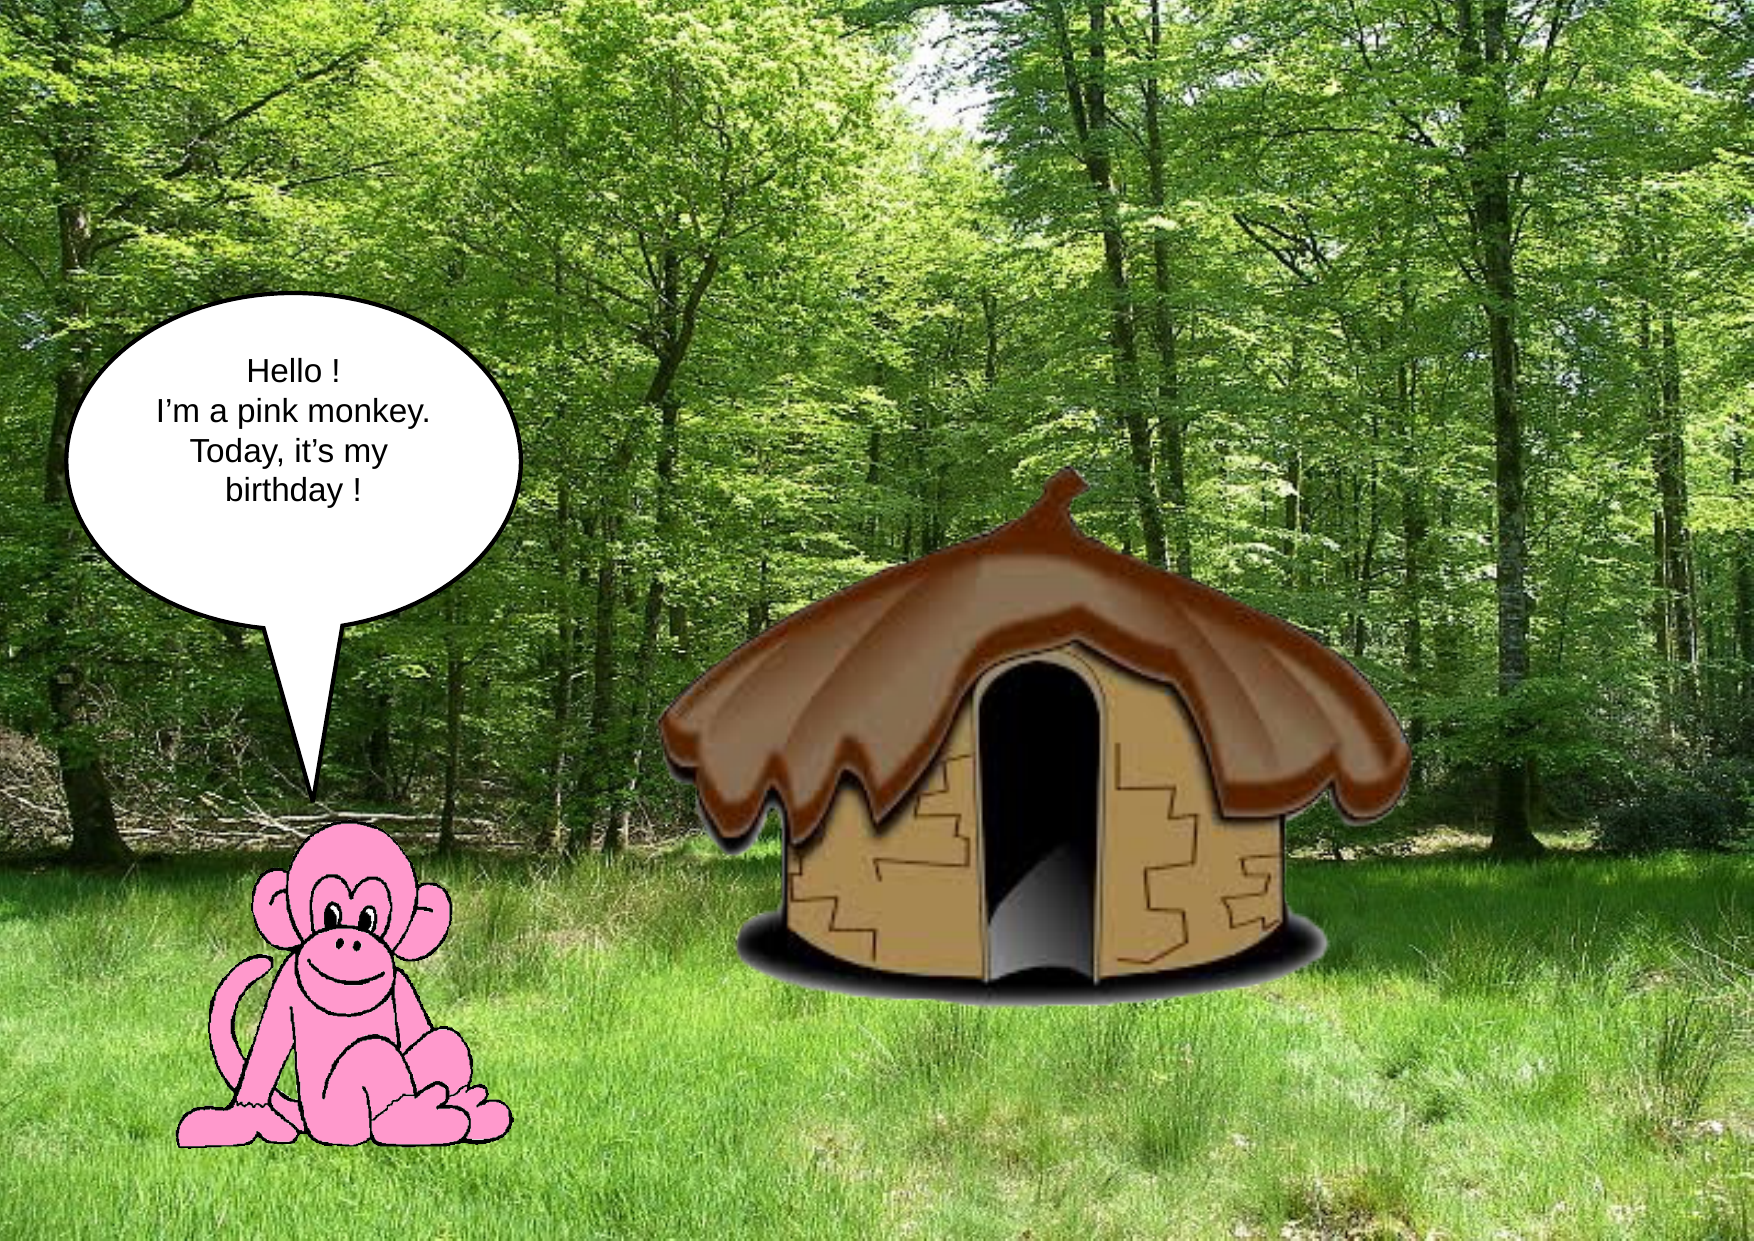

Hello !
I’m a pink monkey.
Today, it’s my
birthday !